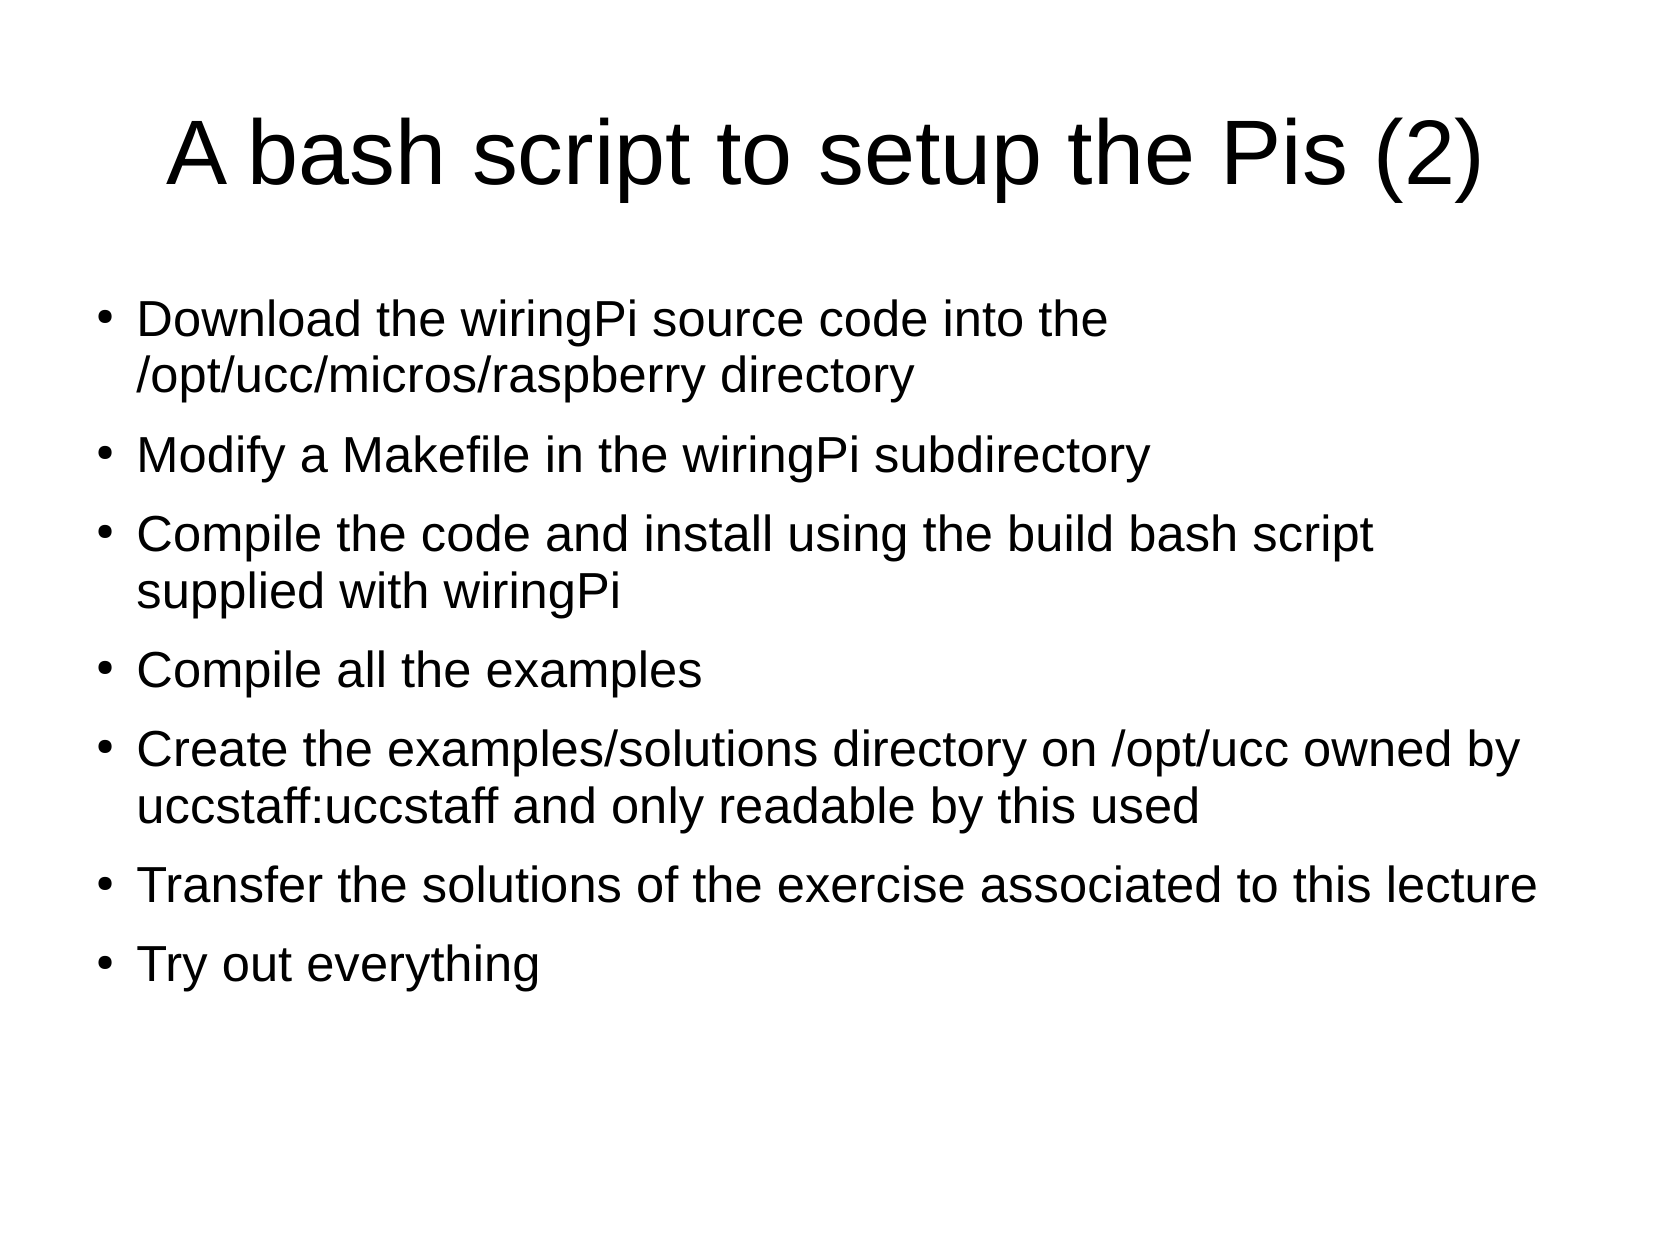

# A bash script to setup the Pis (2)
Download the wiringPi source code into the /opt/ucc/micros/raspberry directory
Modify a Makefile in the wiringPi subdirectory
Compile the code and install using the build bash script supplied with wiringPi
Compile all the examples
Create the examples/solutions directory on /opt/ucc owned by uccstaff:uccstaff and only readable by this used
Transfer the solutions of the exercise associated to this lecture
Try out everything